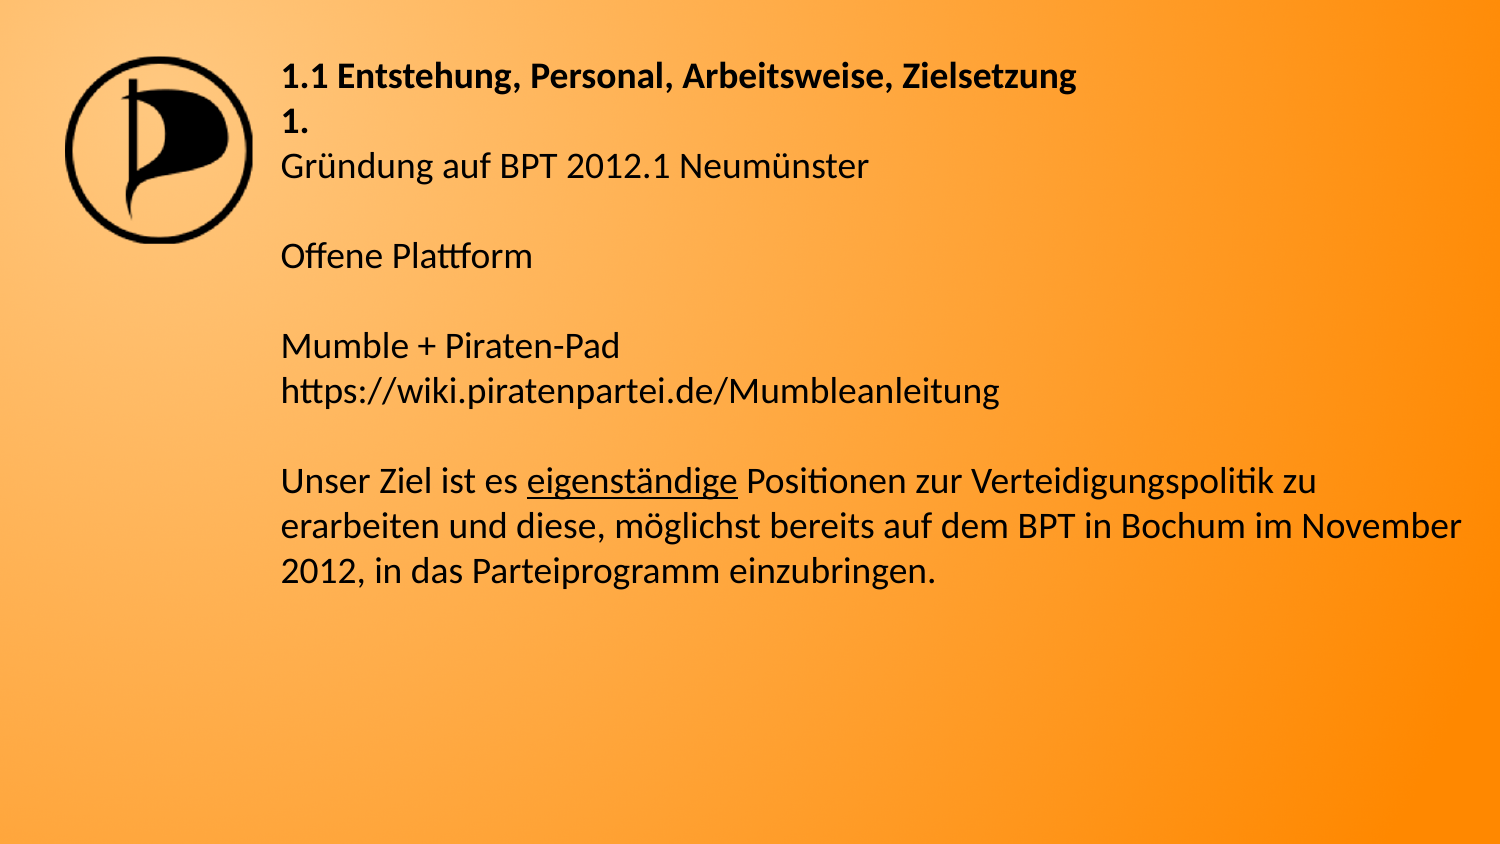

1.1 Entstehung, Personal, Arbeitsweise, Zielsetzung
Gründung auf BPT 2012.1 Neumünster
Offene Plattform
Mumble + Piraten-Pad
https://wiki.piratenpartei.de/Mumbleanleitung
Unser Ziel ist es eigenständige Positionen zur Verteidigungspolitik zu
erarbeiten und diese, möglichst bereits auf dem BPT in Bochum im November
2012, in das Parteiprogramm einzubringen.